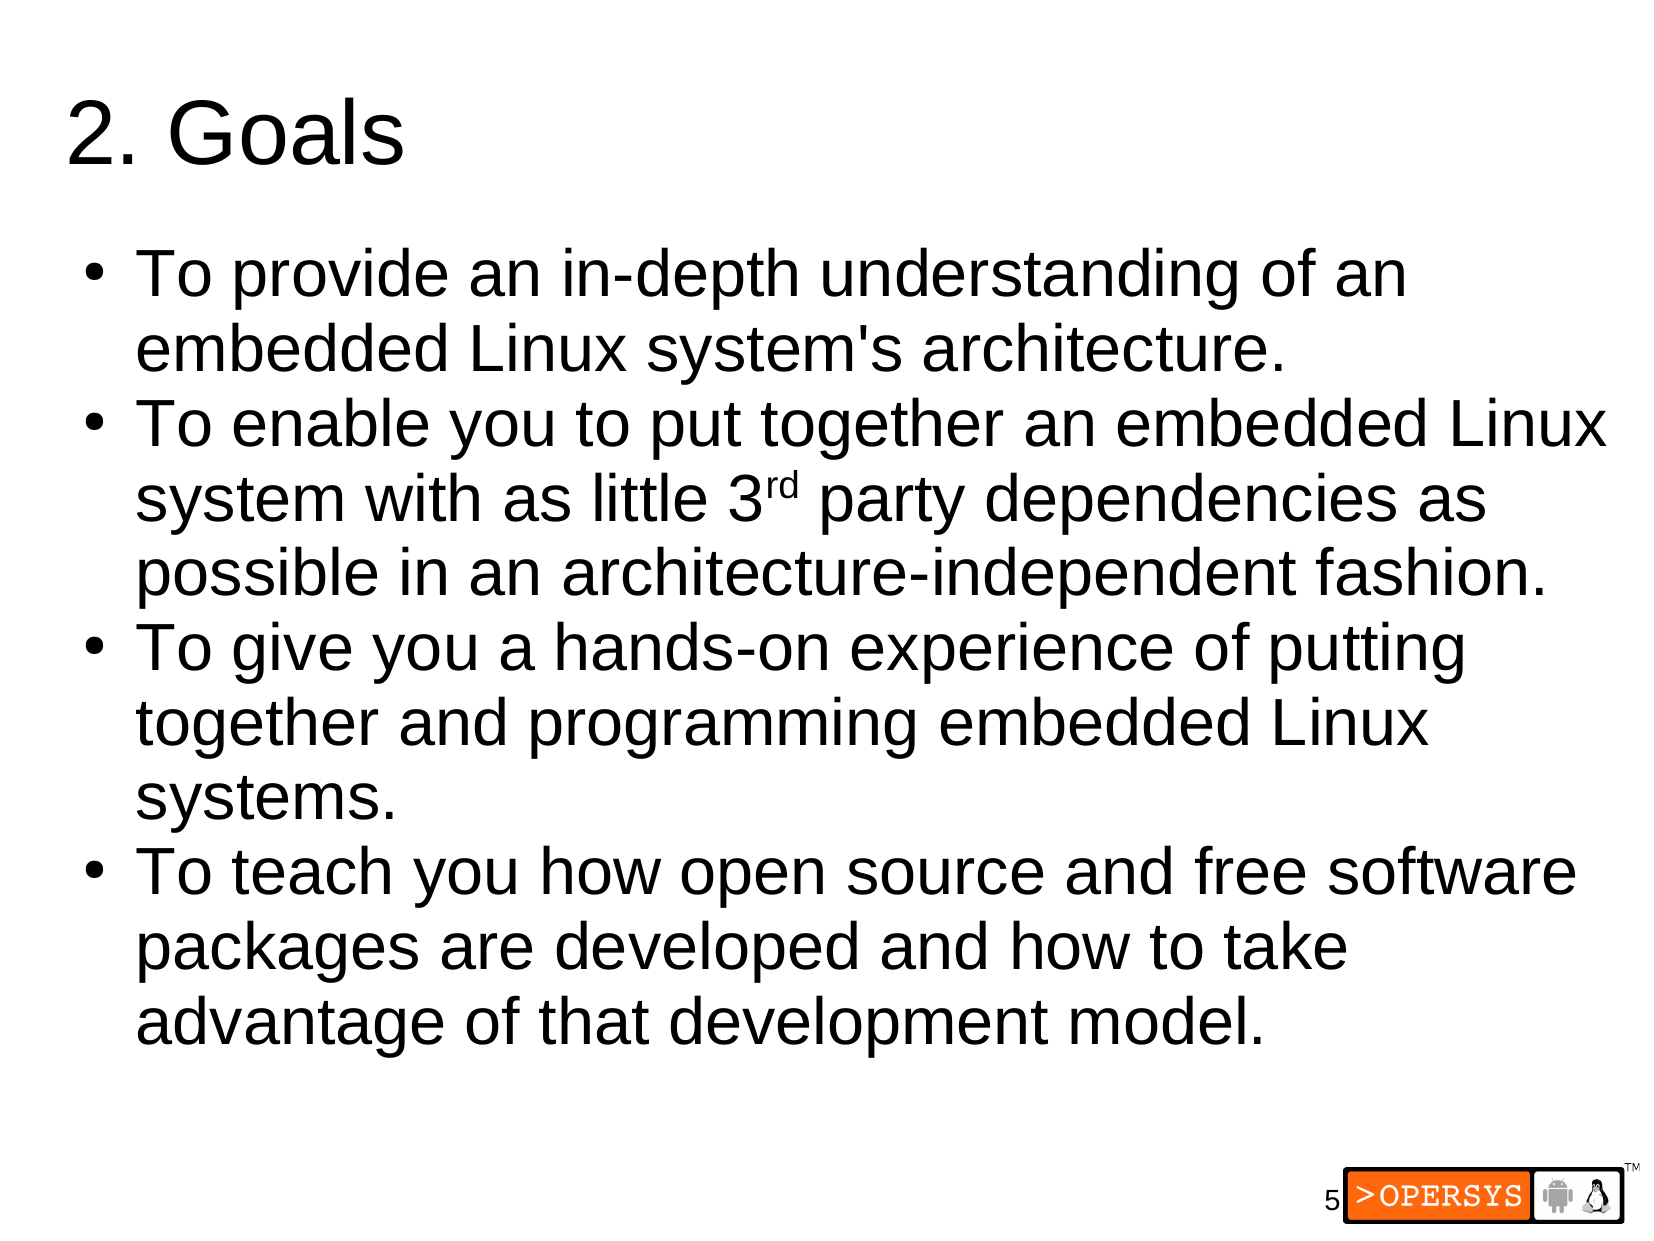

# 2. Goals
To provide an in-depth understanding of an embedded Linux system's architecture.
To enable you to put together an embedded Linux system with as little 3rd party dependencies as possible in an architecture-independent fashion.
To give you a hands-on experience of putting together and programming embedded Linux systems.
To teach you how open source and free software packages are developed and how to take advantage of that development model.